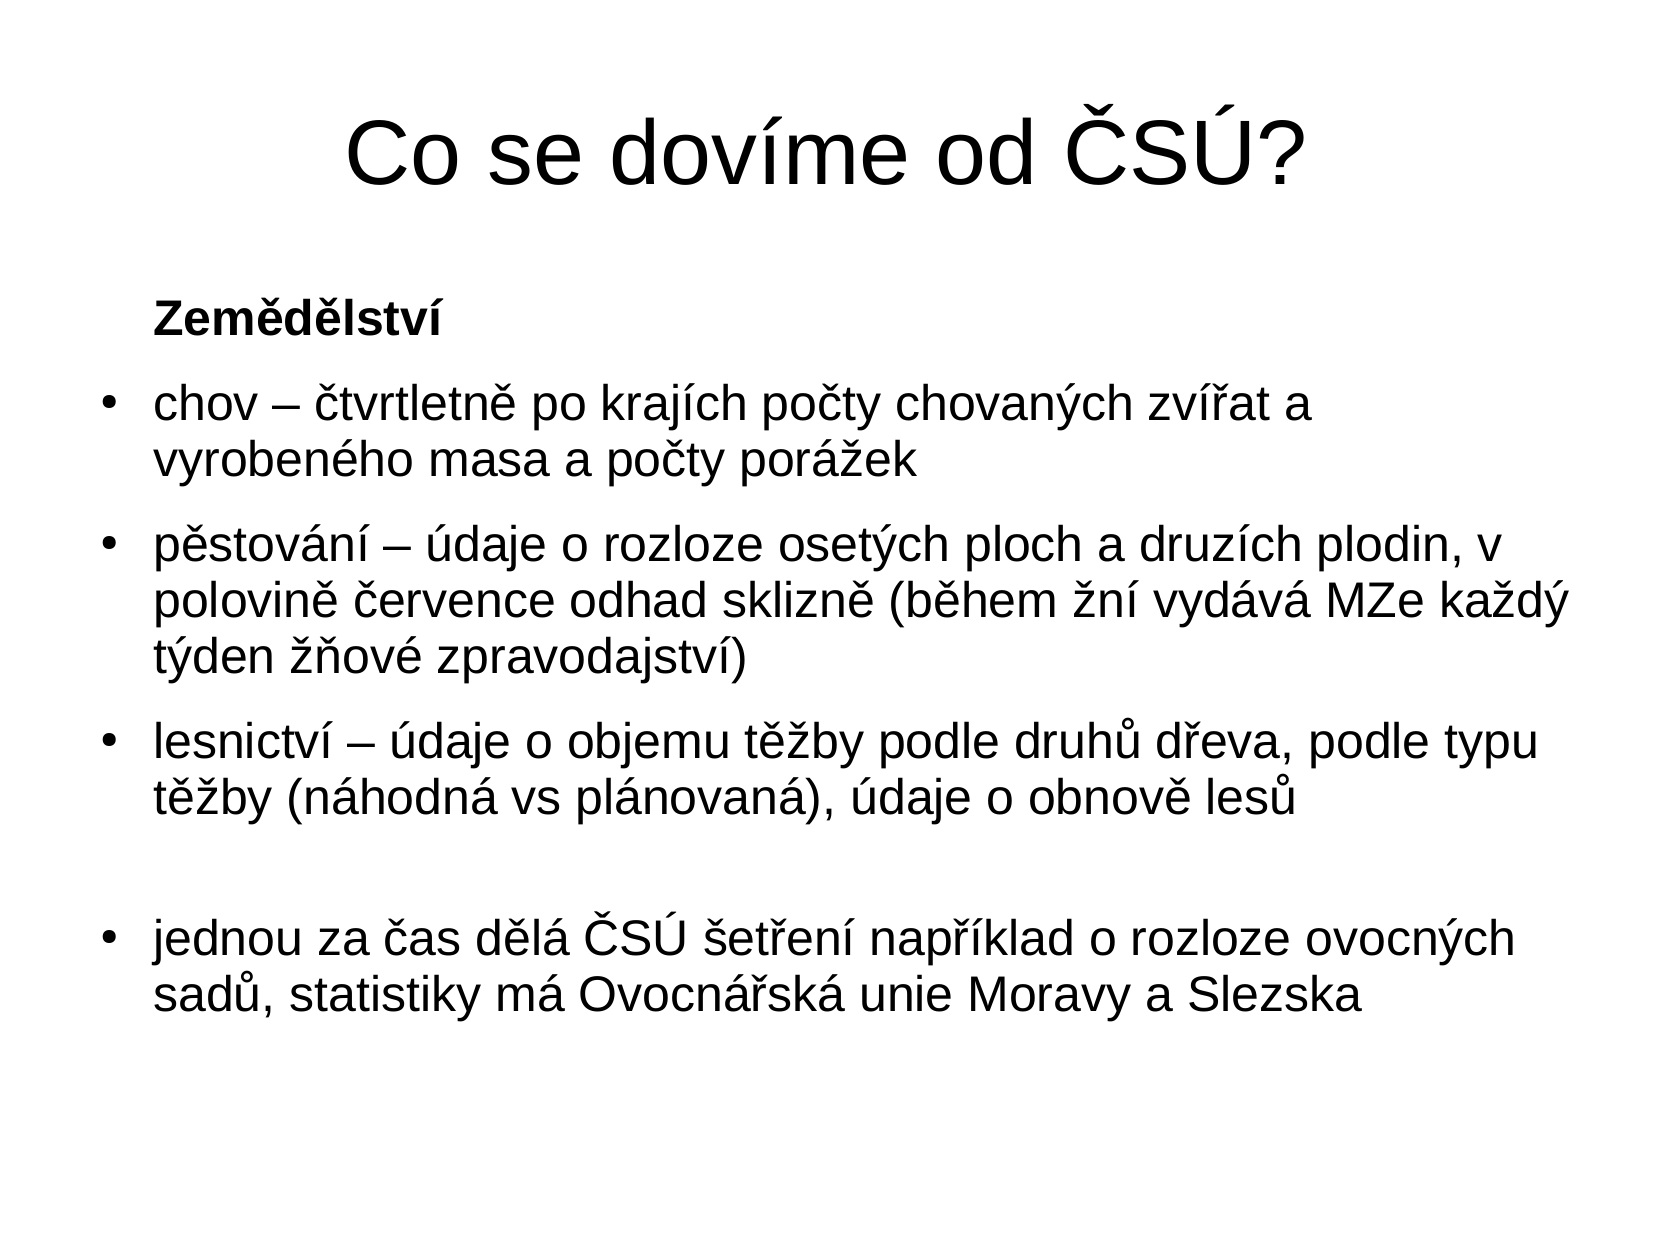

# Co se dovíme od ČSÚ?
Zemědělství
chov – čtvrtletně po krajích počty chovaných zvířat a vyrobeného masa a počty porážek
pěstování – údaje o rozloze osetých ploch a druzích plodin, v polovině července odhad sklizně (během žní vydává MZe každý týden žňové zpravodajství)
lesnictví – údaje o objemu těžby podle druhů dřeva, podle typu těžby (náhodná vs plánovaná), údaje o obnově lesů
jednou za čas dělá ČSÚ šetření například o rozloze ovocných sadů, statistiky má Ovocnářská unie Moravy a Slezska